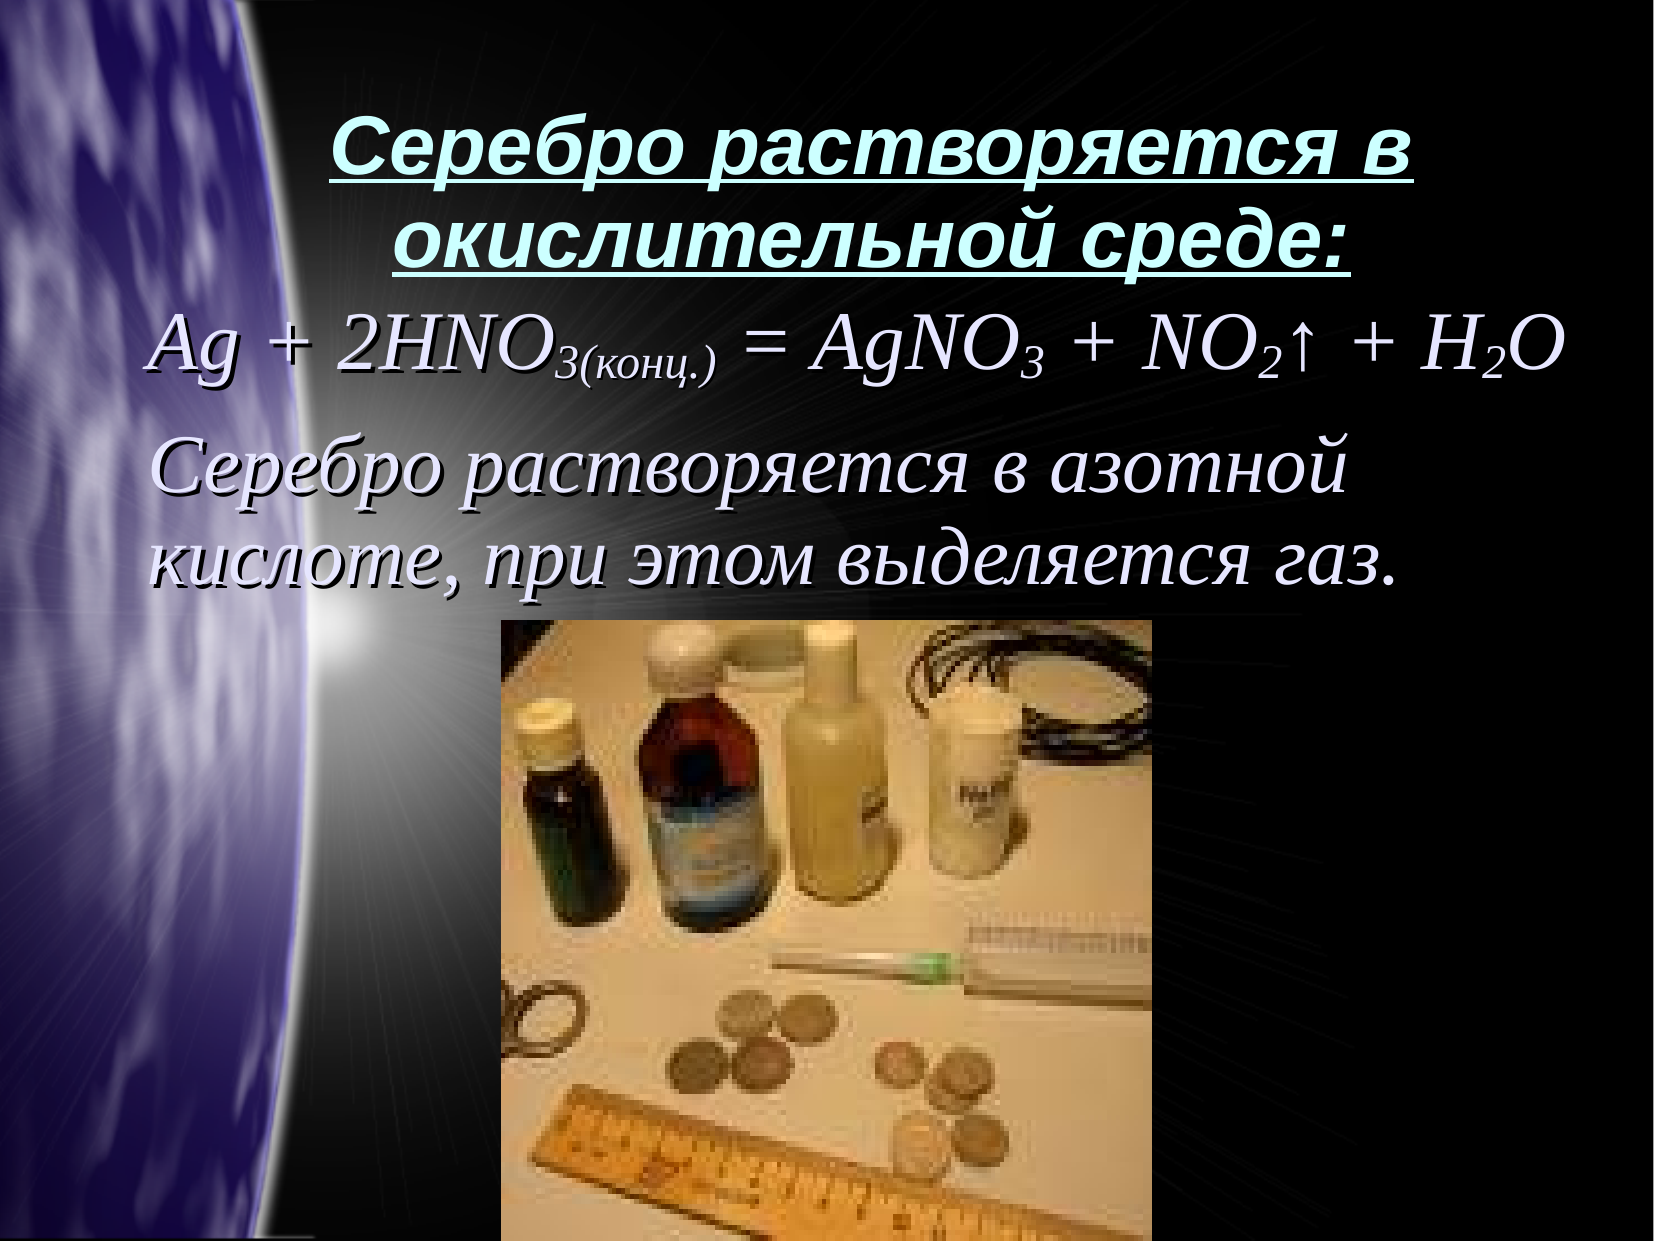

# Серебро растворяется в окислительной среде:
Ag + 2HNO3(конц.) = AgNO3 + NO2↑ + H2O
Серебро растворяется в азотной кислоте, при этом выделяется газ.